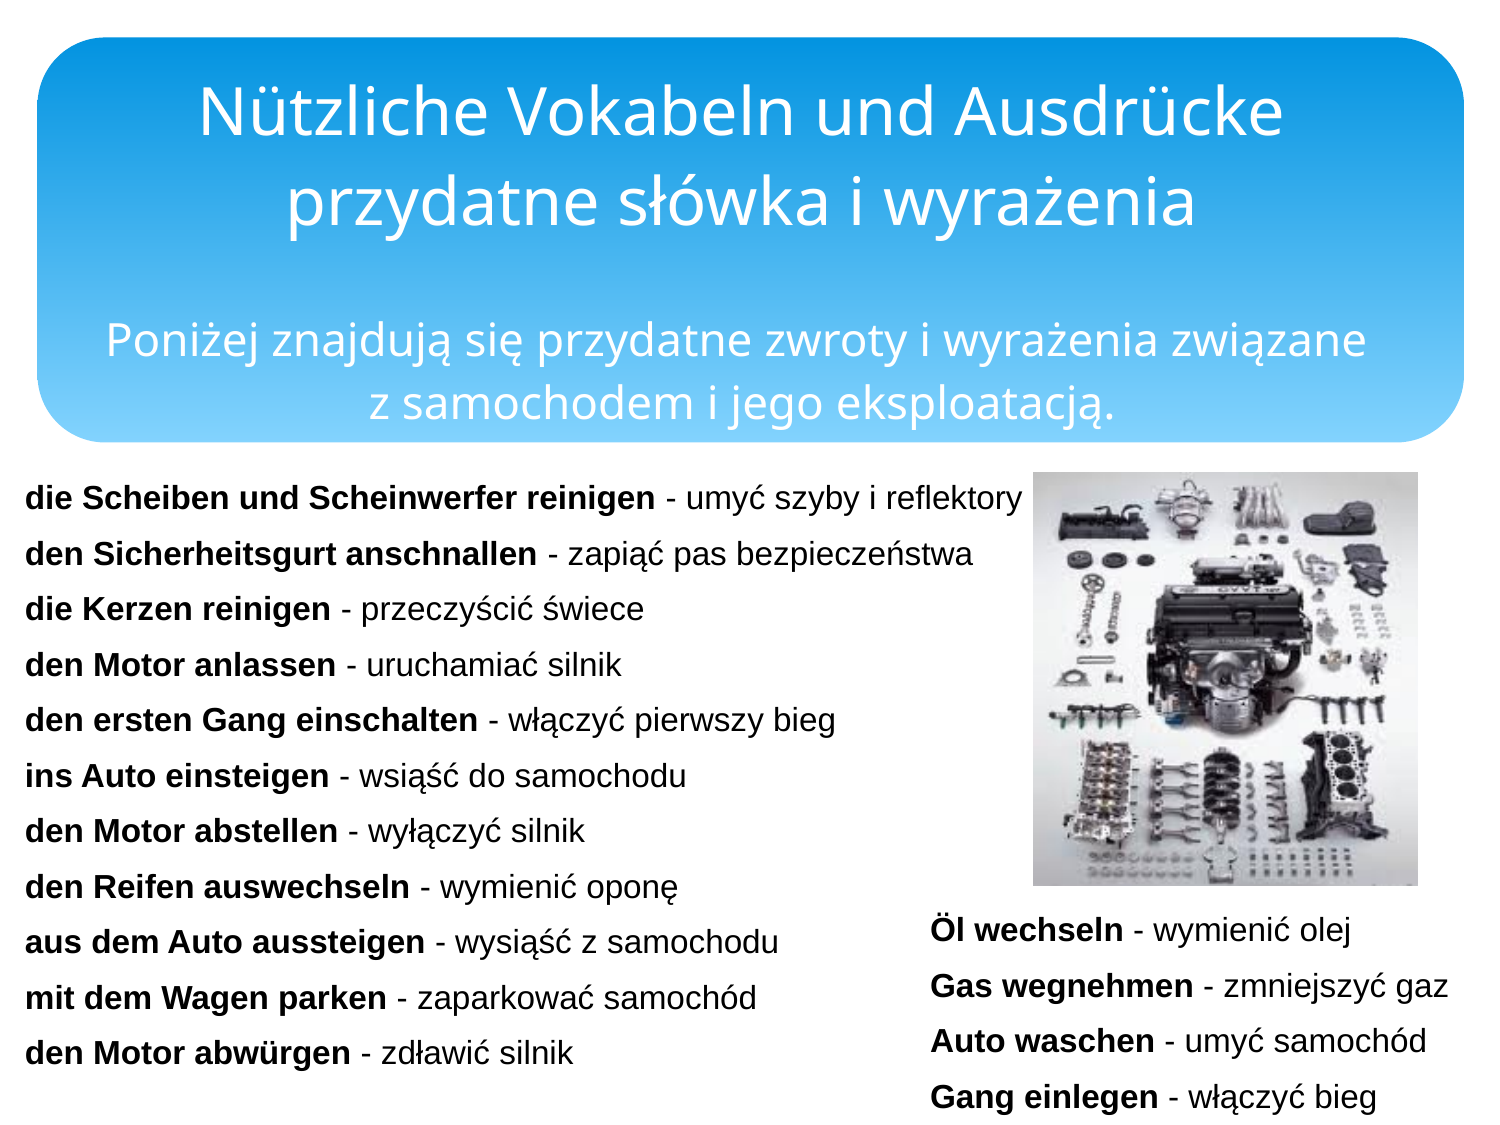

# Nützliche Vokabeln und Ausdrücke przydatne słówka i wyrażenia Poniżej znajdują się przydatne zwroty i wyrażenia związane z samochodem i jego eksploatacją.
die Scheiben und Scheinwerfer reinigen - umyć szyby i reflektory
den Sicherheitsgurt anschnallen - zapiąć pas bezpieczeństwa
die Kerzen reinigen - przeczyścić świece
den Motor anlassen - uruchamiać silnik
den ersten Gang einschalten - włączyć pierwszy bieg
ins Auto einsteigen - wsiąść do samochodu
den Motor abstellen - wyłączyć silnik
den Reifen auswechseln - wymienić oponę
aus dem Auto aussteigen - wysiąść z samochodu
mit dem Wagen parken - zaparkować samochód
den Motor abwürgen - zdławić silnik
Öl wechseln - wymienić olej
Gas wegnehmen - zmniejszyć gaz
Auto waschen - umyć samochód
Gang einlegen - włączyć bieg